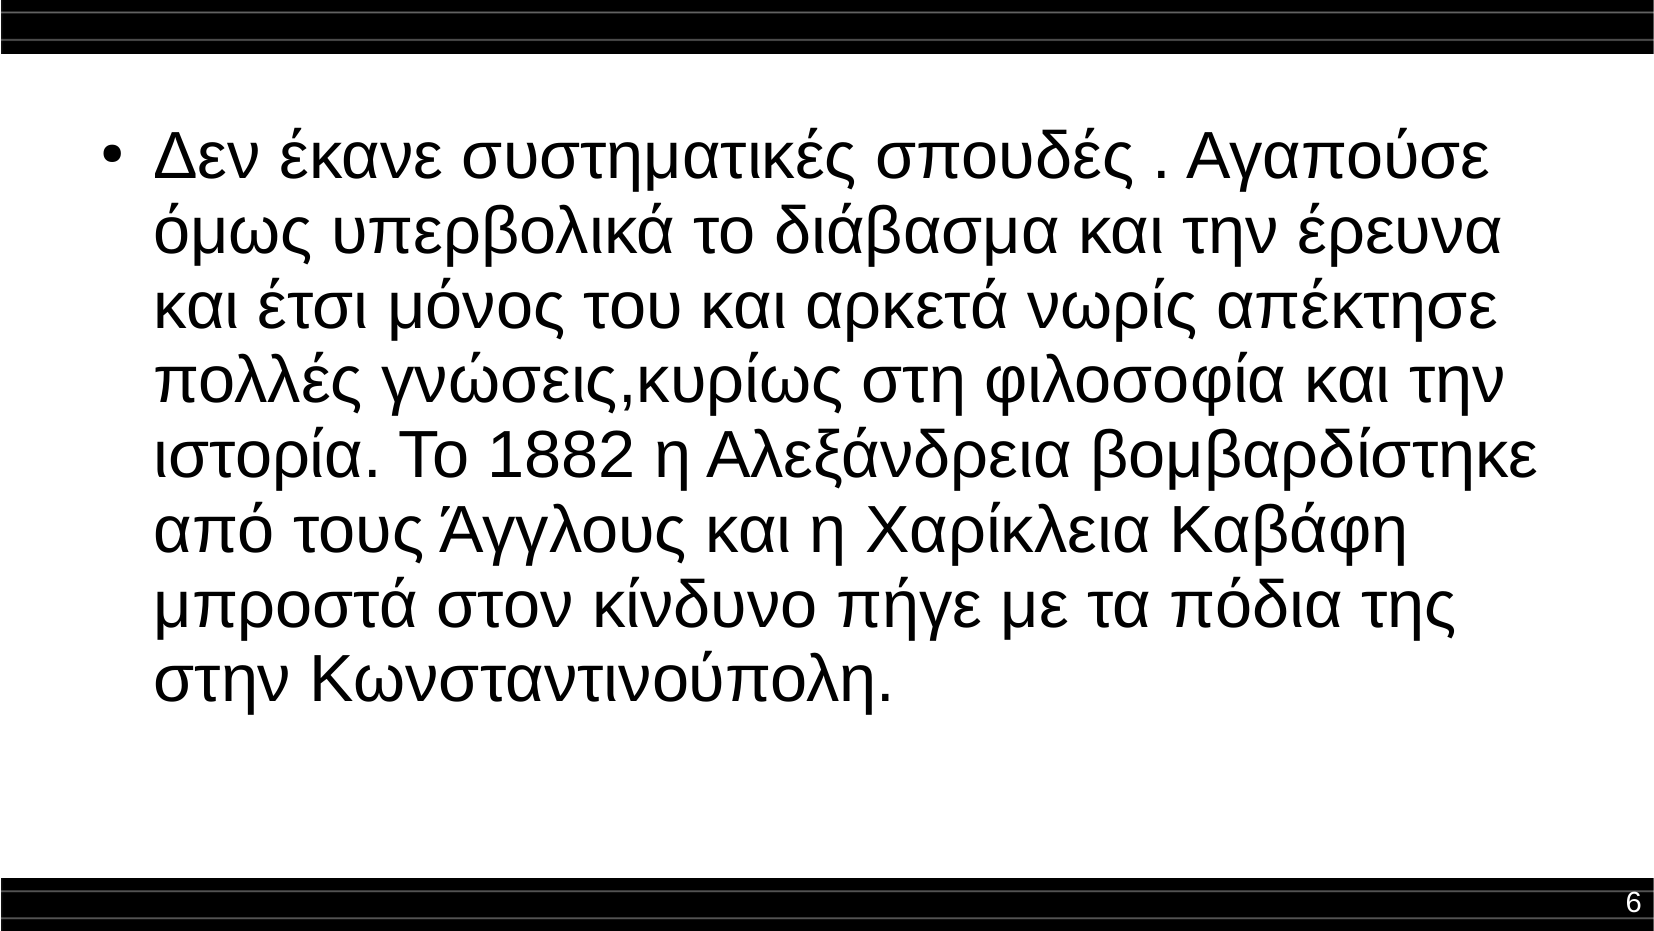

# Δεν έκανε συστηματικές σπουδές . Αγαπούσε όμως υπερβολικά το διάβασμα και την έρευνα και έτσι μόνος του και αρκετά νωρίς απέκτησε πολλές γνώσεις,κυρίως στη φιλοσοφία και την ιστορία. Το 1882 η Αλεξάνδρεια βομβαρδίστηκε από τους Άγγλους και η Χαρίκλεια Καβάφη μπροστά στον κίνδυνο πήγε με τα πόδια της στην Κωνσταντινούπολη.